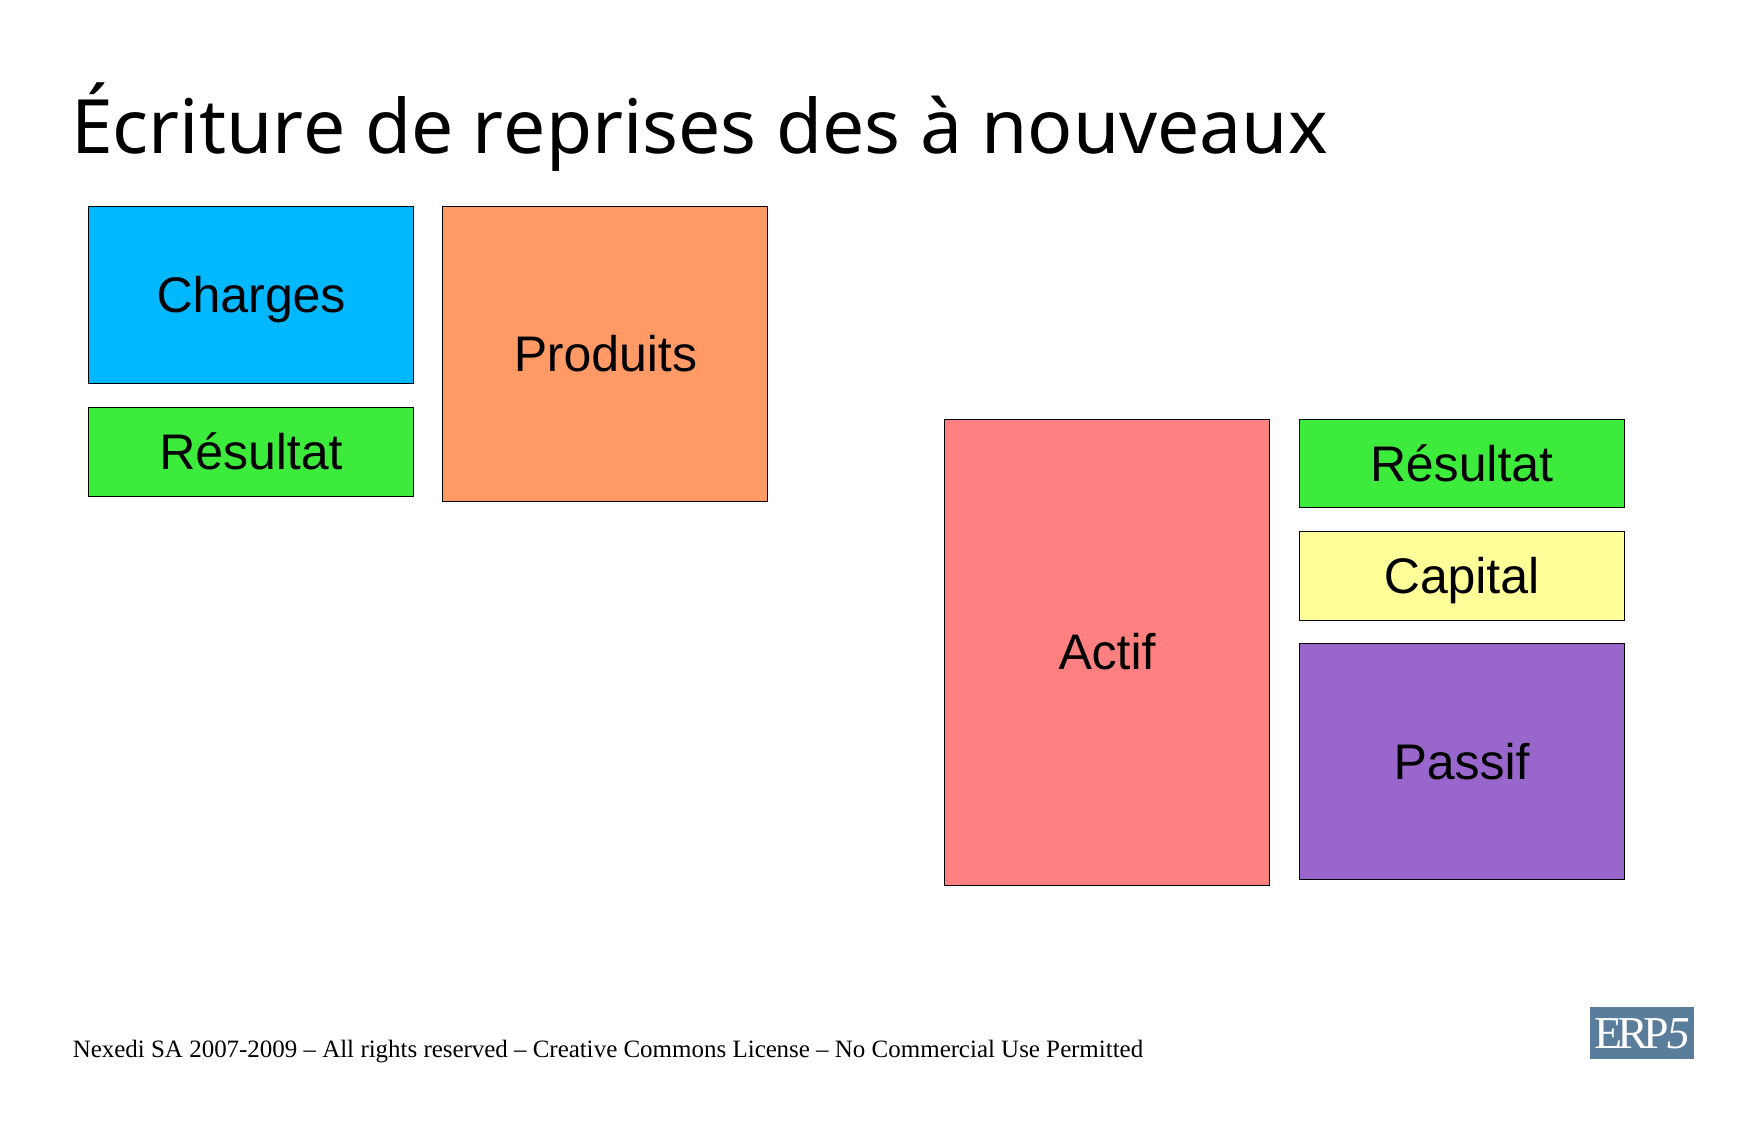

# Écriture de reprises des à nouveaux
Charges
Produits
Résultat
Actif
Résultat
Capital
Passif